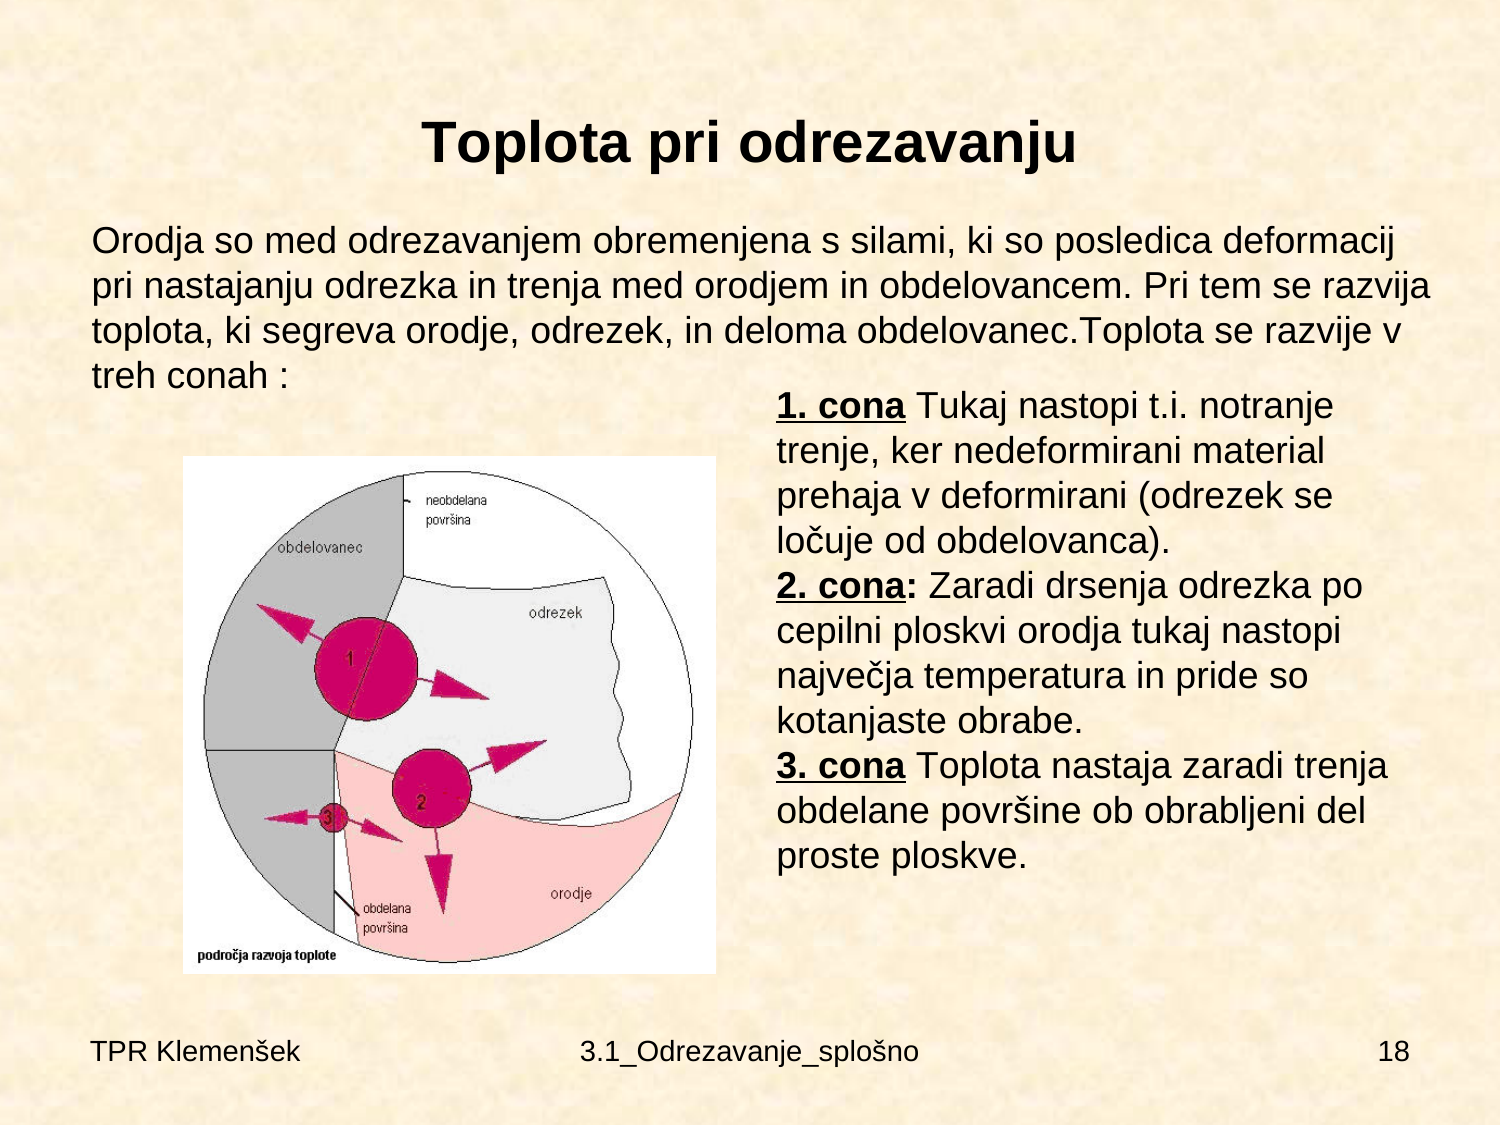

# Toplota pri odrezavanju
Orodja so med odrezavanjem obremenjena s silami, ki so posledica deformacij pri nastajanju odrezka in trenja med orodjem in obdelovancem. Pri tem se razvija toplota, ki segreva orodje, odrezek, in deloma obdelovanec.Toplota se razvije v treh conah :
1. cona Tukaj nastopi t.i. notranje trenje, ker nedeformirani material prehaja v deformirani (odrezek se ločuje od obdelovanca).
2. cona: Zaradi drsenja odrezka po cepilni ploskvi orodja tukaj nastopi največja temperatura in pride so kotanjaste obrabe.
3. cona Toplota nastaja zaradi trenja obdelane površine ob obrabljeni del proste ploskve.
TPR Klemenšek
3.1_Odrezavanje_splošno
10